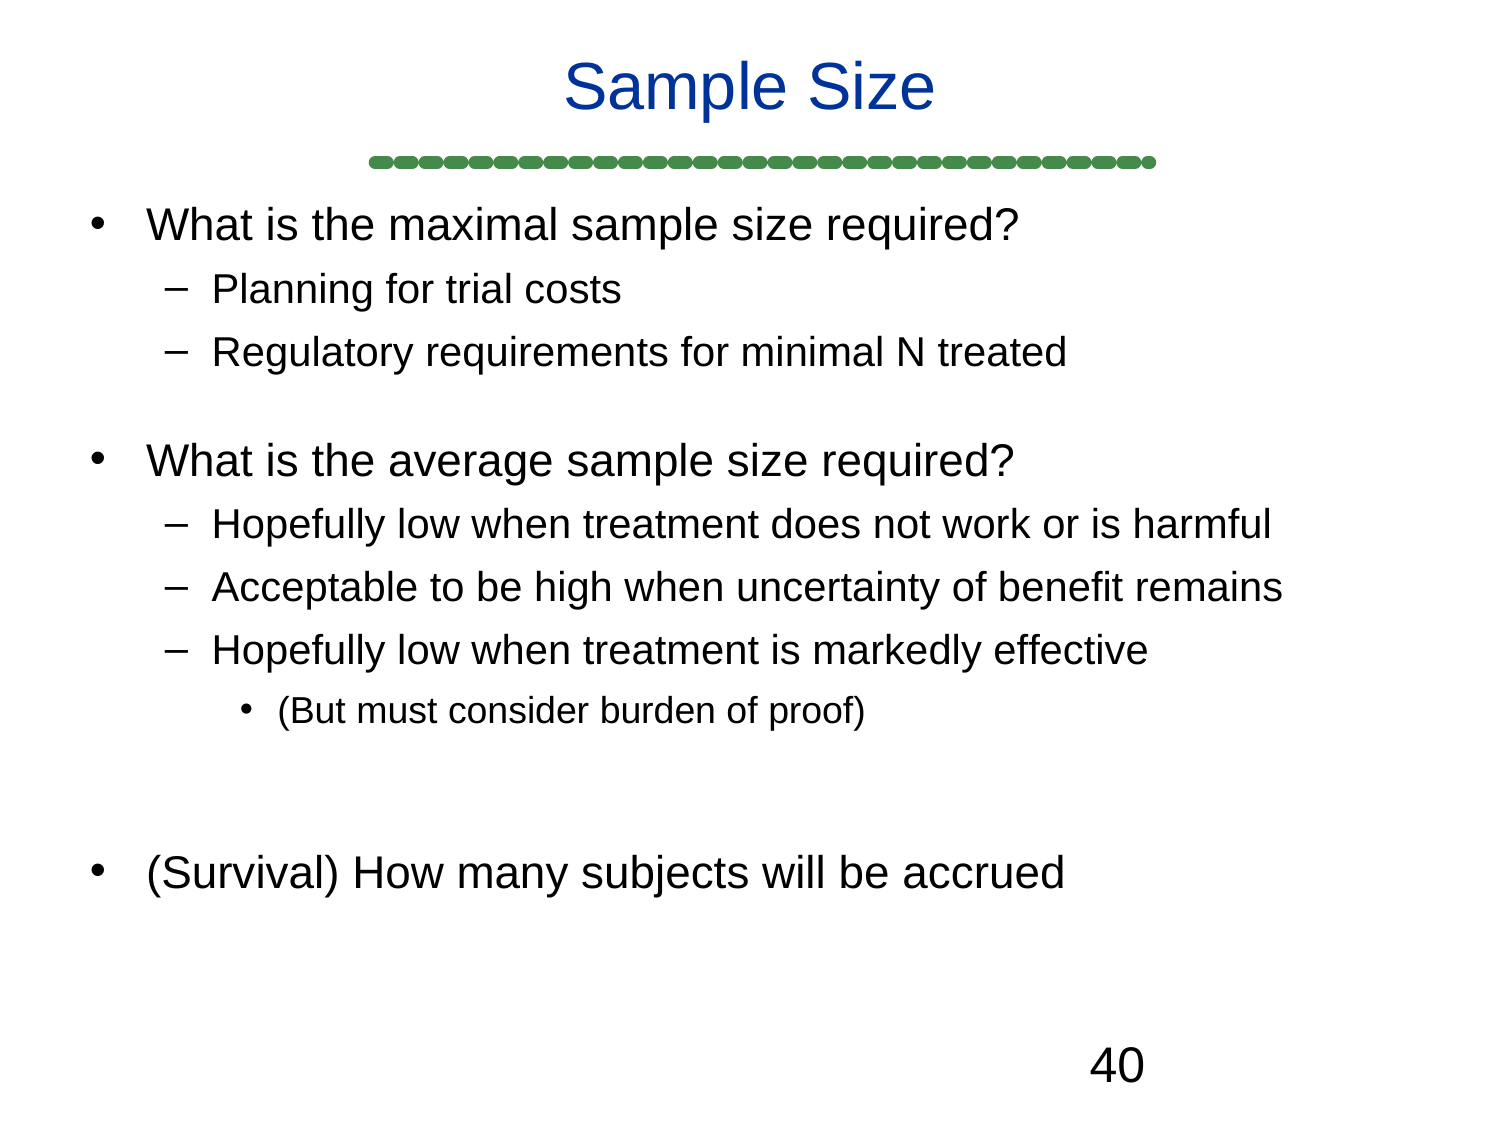

# Sample Size
What is the maximal sample size required?
Planning for trial costs
Regulatory requirements for minimal N treated
What is the average sample size required?
Hopefully low when treatment does not work or is harmful
Acceptable to be high when uncertainty of benefit remains
Hopefully low when treatment is markedly effective
(But must consider burden of proof)
(Survival) How many subjects will be accrued
40